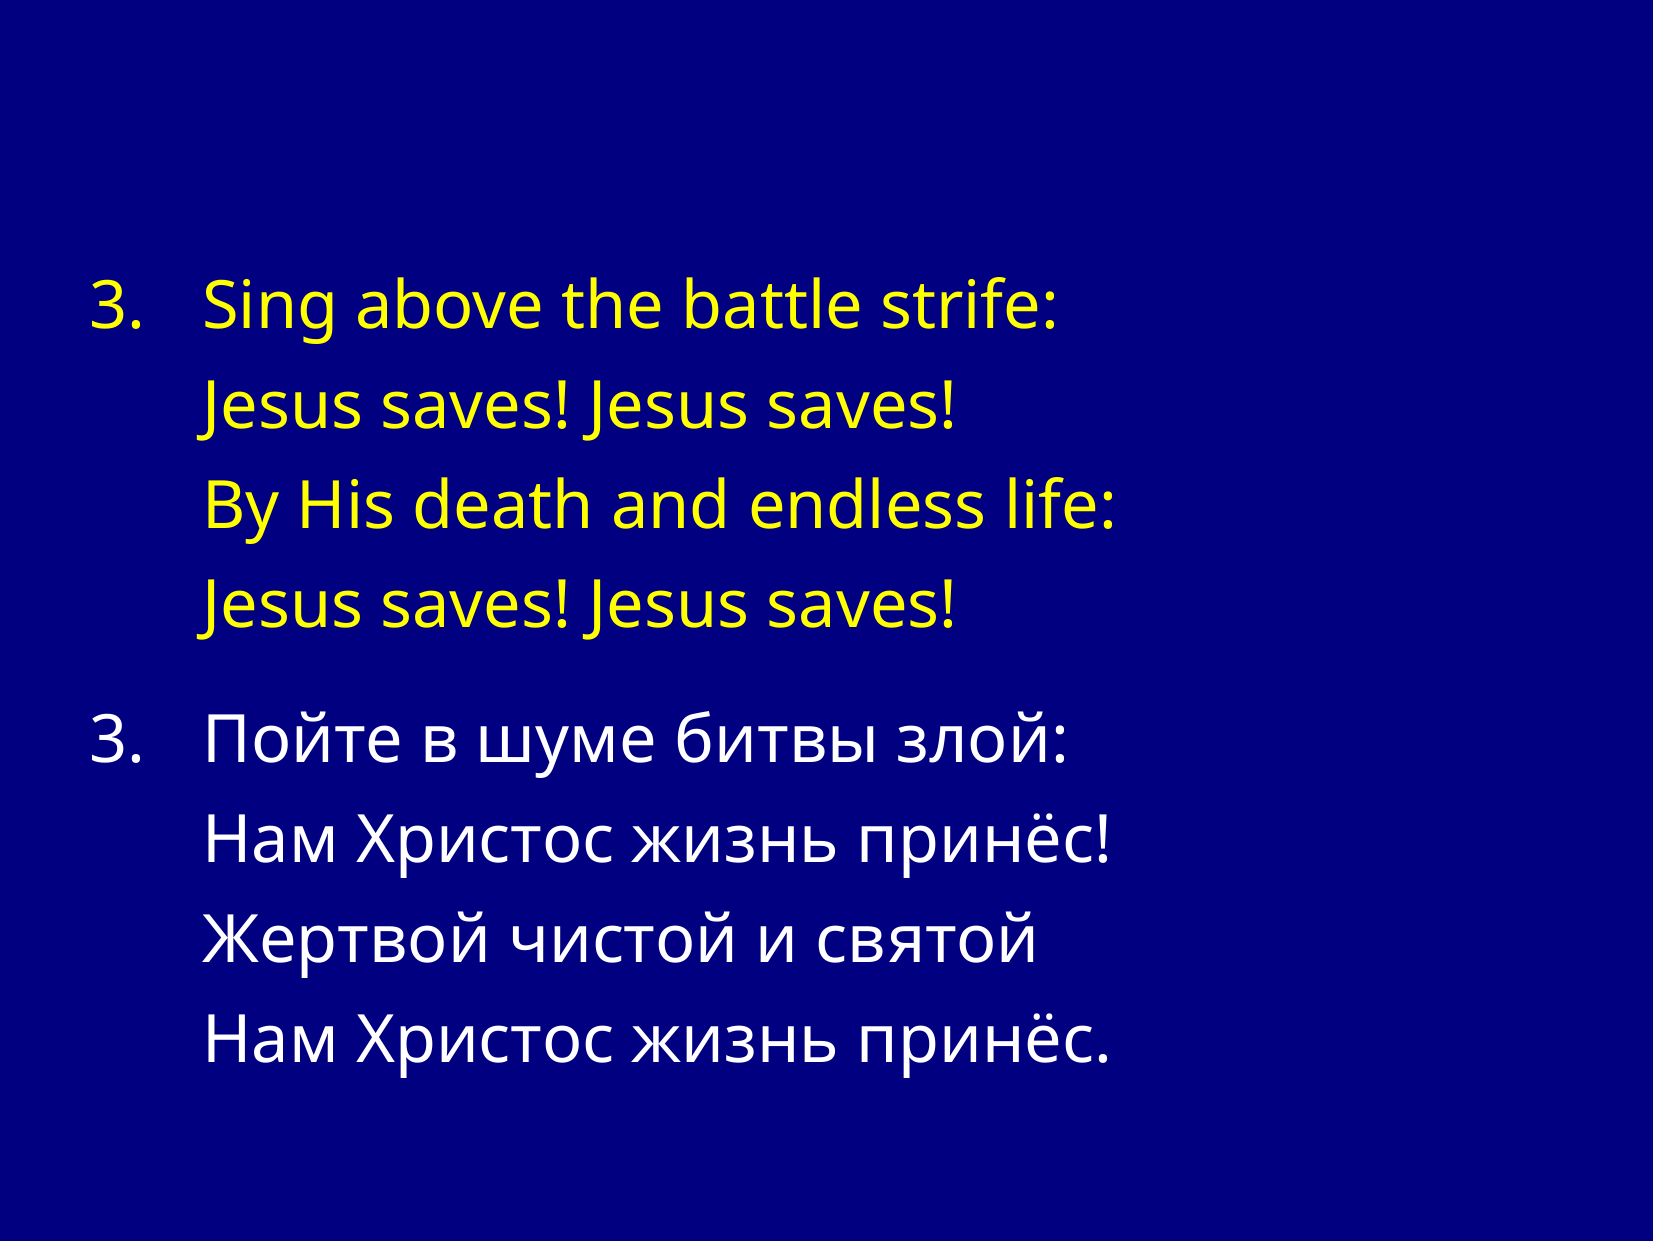

3.	Sing above the battle strife:
	Jesus saves! Jesus saves!
	By His death and endless life:
	Jesus saves! Jesus saves!
3.	Пойте в шуме битвы злой:
	Нам Христос жизнь принёс!
	Жертвой чистой и святой
	Нам Христос жизнь принёс.